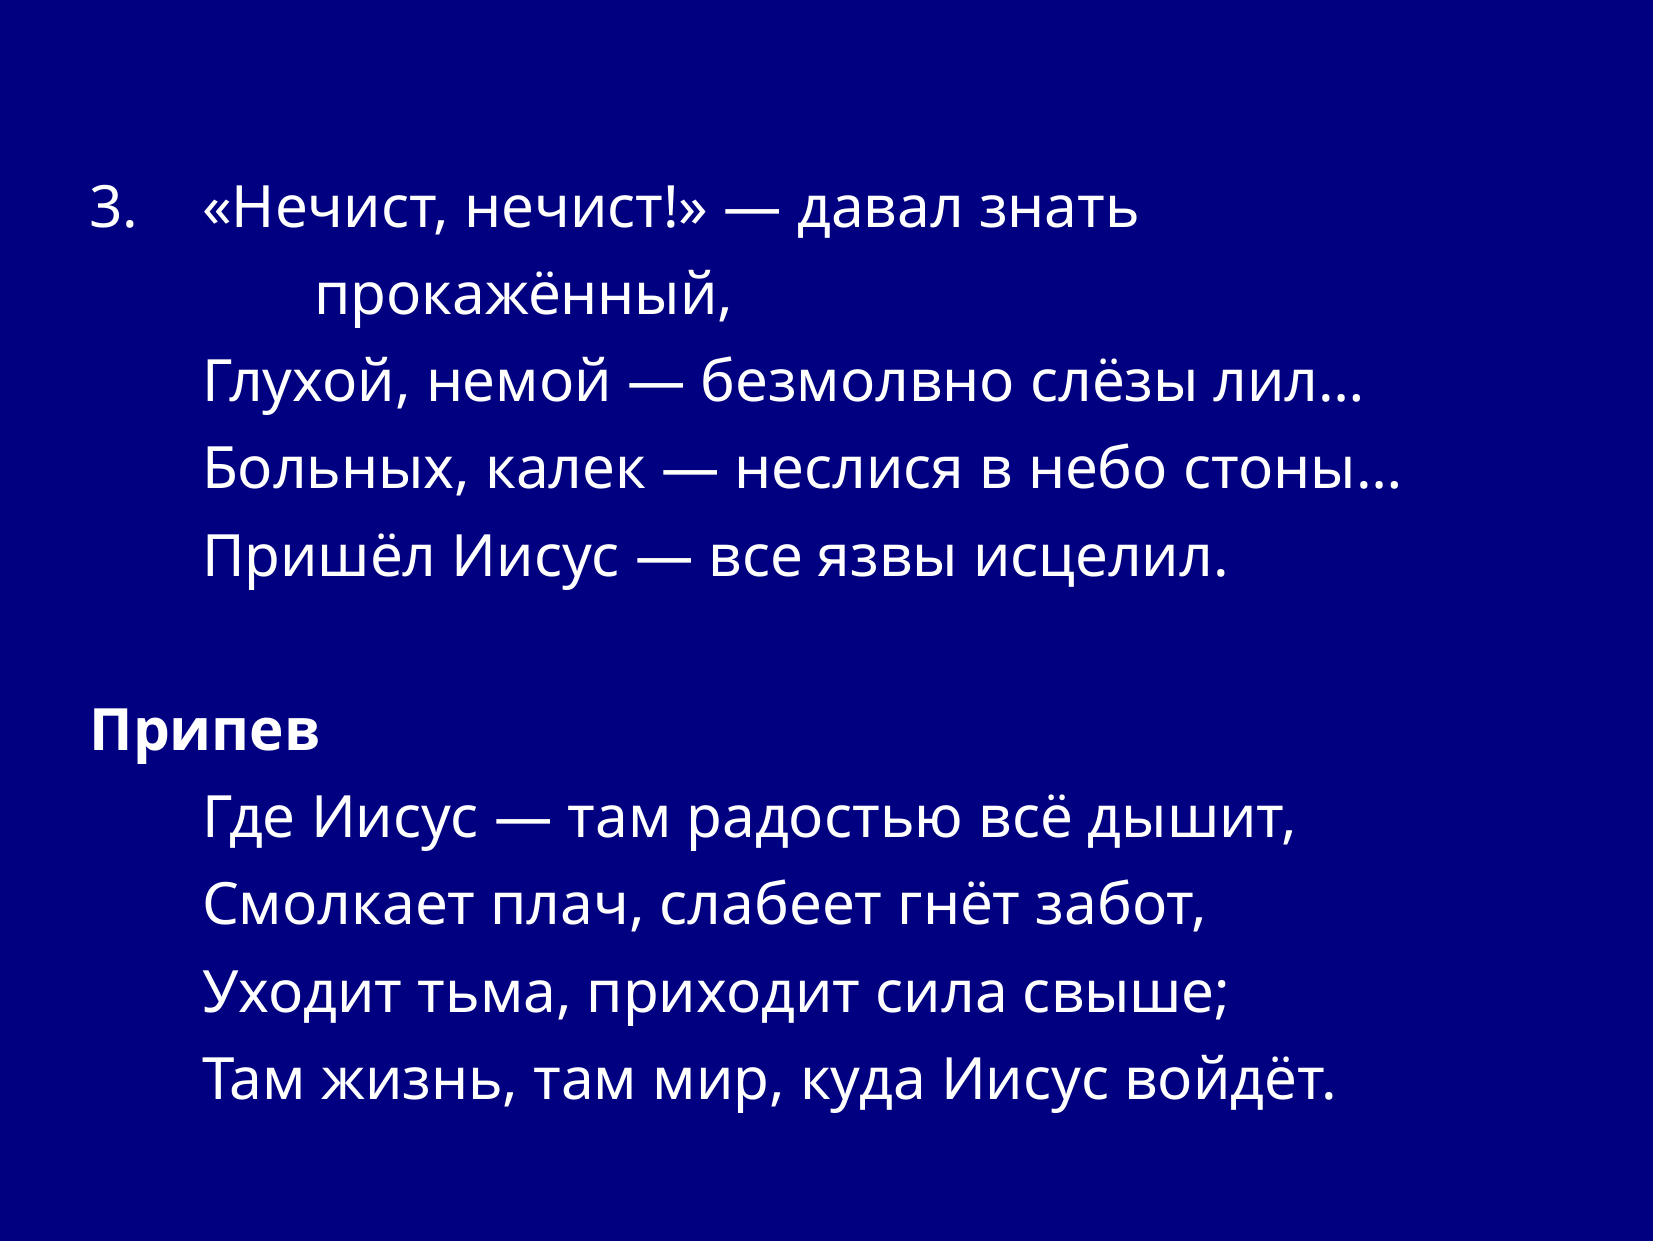

3.	«Нечист, нечист!» — давал знать
		прокажённый,
	Глухой, немой — безмолвно слёзы лил…
	Больных, калек — неслися в небо стоны…
	Пришёл Иисус — все язвы исцелил.
Припев
	Где Иисус — там радостью всё дышит,
	Смолкает плач, слабеет гнёт забот,
	Уходит тьма, приходит сила свыше;
	Там жизнь, там мир, куда Иисус войдёт.